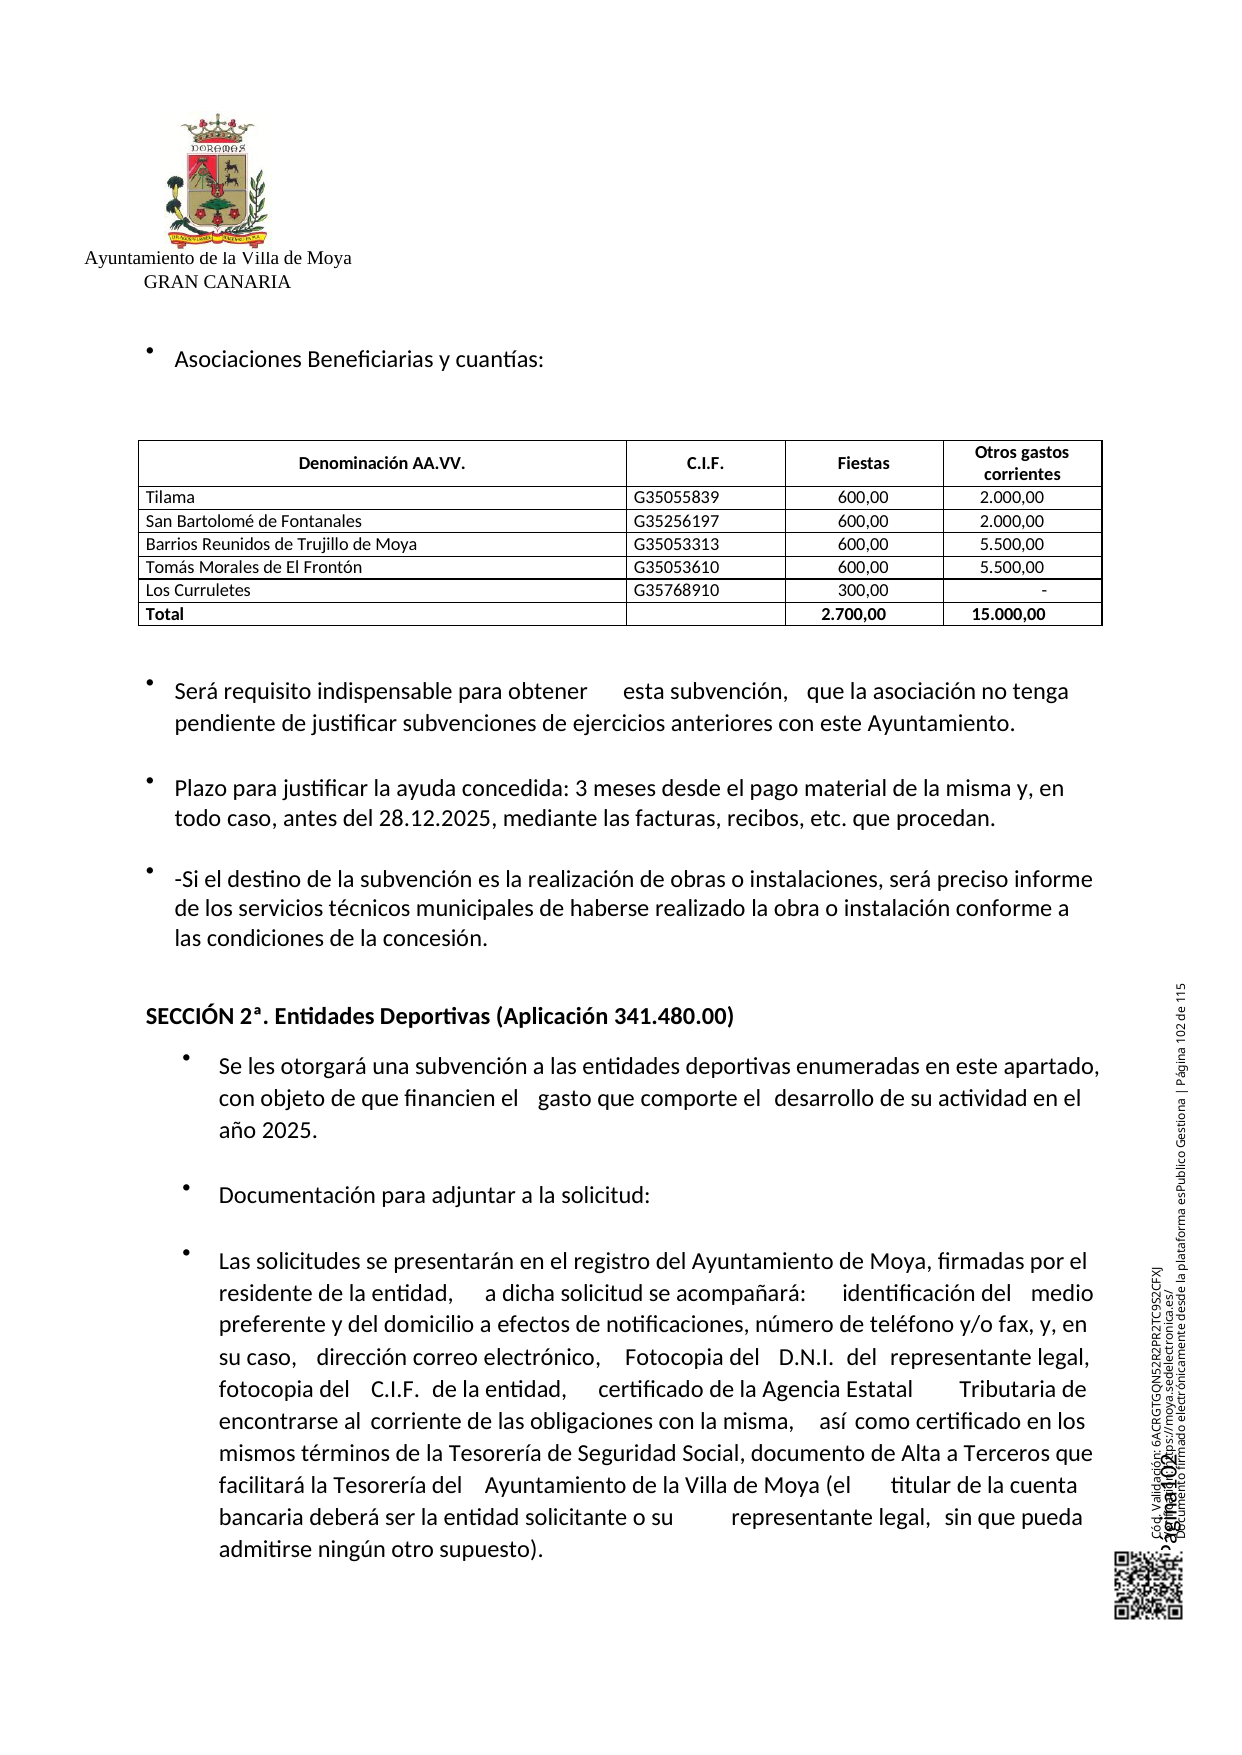

Ayuntamiento de la Villa de Moya
GRAN CANARIA
•
Asociaciones Beneficiarias y cuantías:
Otros gastos
Denominación AA.VV.
C.I.F.
Fiestas
corrientes
Tilama
G35055839
600,00
2.000,00
San Bartolomé de Fontanales
G35256197
600,00
2.000,00
Barrios Reunidos de Trujillo de Moya
G35053313
600,00
5.500,00
Tomás Morales de El Frontón
G35053610
600,00
5.500,00
Los Curruletes
G35768910
300,00
-
Total
2.700,00
15.000,00
•
Será requisito indispensable para obtener
esta subvención,
que la asociación no tenga
pendiente de justificar subvenciones de ejercicios anteriores con este Ayuntamiento.
•
Plazo para justificar la ayuda concedida: 3 meses desde el pago material de la misma y, en
todo caso, antes del 28.12.2025, mediante las facturas, recibos, etc. que procedan.
•
-Si el destino de la subvención es la realización de obras o instalaciones, será preciso informe
de los servicios técnicos municipales de haberse realizado la obra o instalación conforme a
las condiciones de la concesión.
SECCIÓN 2ª. Entidades Deportivas (Aplicación 341.480.00)
•
Se les otorgará una subvención a las entidades deportivas enumeradas en este apartado,
con objeto de que financien el
gasto que comporte el
desarrollo de su actividad en el
año 2025.
•
Documentación para adjuntar a la solicitud:
•
Las solicitudes se presentarán en el registro del Ayuntamiento de Moya, firmadas por el
Documento firmado electrónicamente desde la plataforma esPublico Gestiona | Página 102 de 115
residente de la entidad,
a dicha solicitud se acompañará:
identificación del
medio
preferente y del domicilio a efectos de notificaciones, número de teléfono y/o fax, y, en
su caso,
dirección correo electrónico,
Fotocopia del
D.N.I.
del
representante legal,
fotocopia del
C.I.F.
de la entidad,
certificado de la Agencia Estatal
Tributaria de
Cód. Validación: 6ACRGTGQN52R2PR2TC9S2CFXJ
Verificación: https://moya.sedelectronica.es/
encontrarse al
corriente de las obligaciones con la misma,
así
como certificado en los
mismos términos de la Tesorería de Seguridad Social, documento de Alta a Terceros que
facilitará la Tesorería del
Ayuntamiento de la Villa de Moya (el
titular de la cuenta
Página102
bancaria deberá ser la entidad solicitante o su
representante legal,
sin que pueda
admitirse ningún otro supuesto).